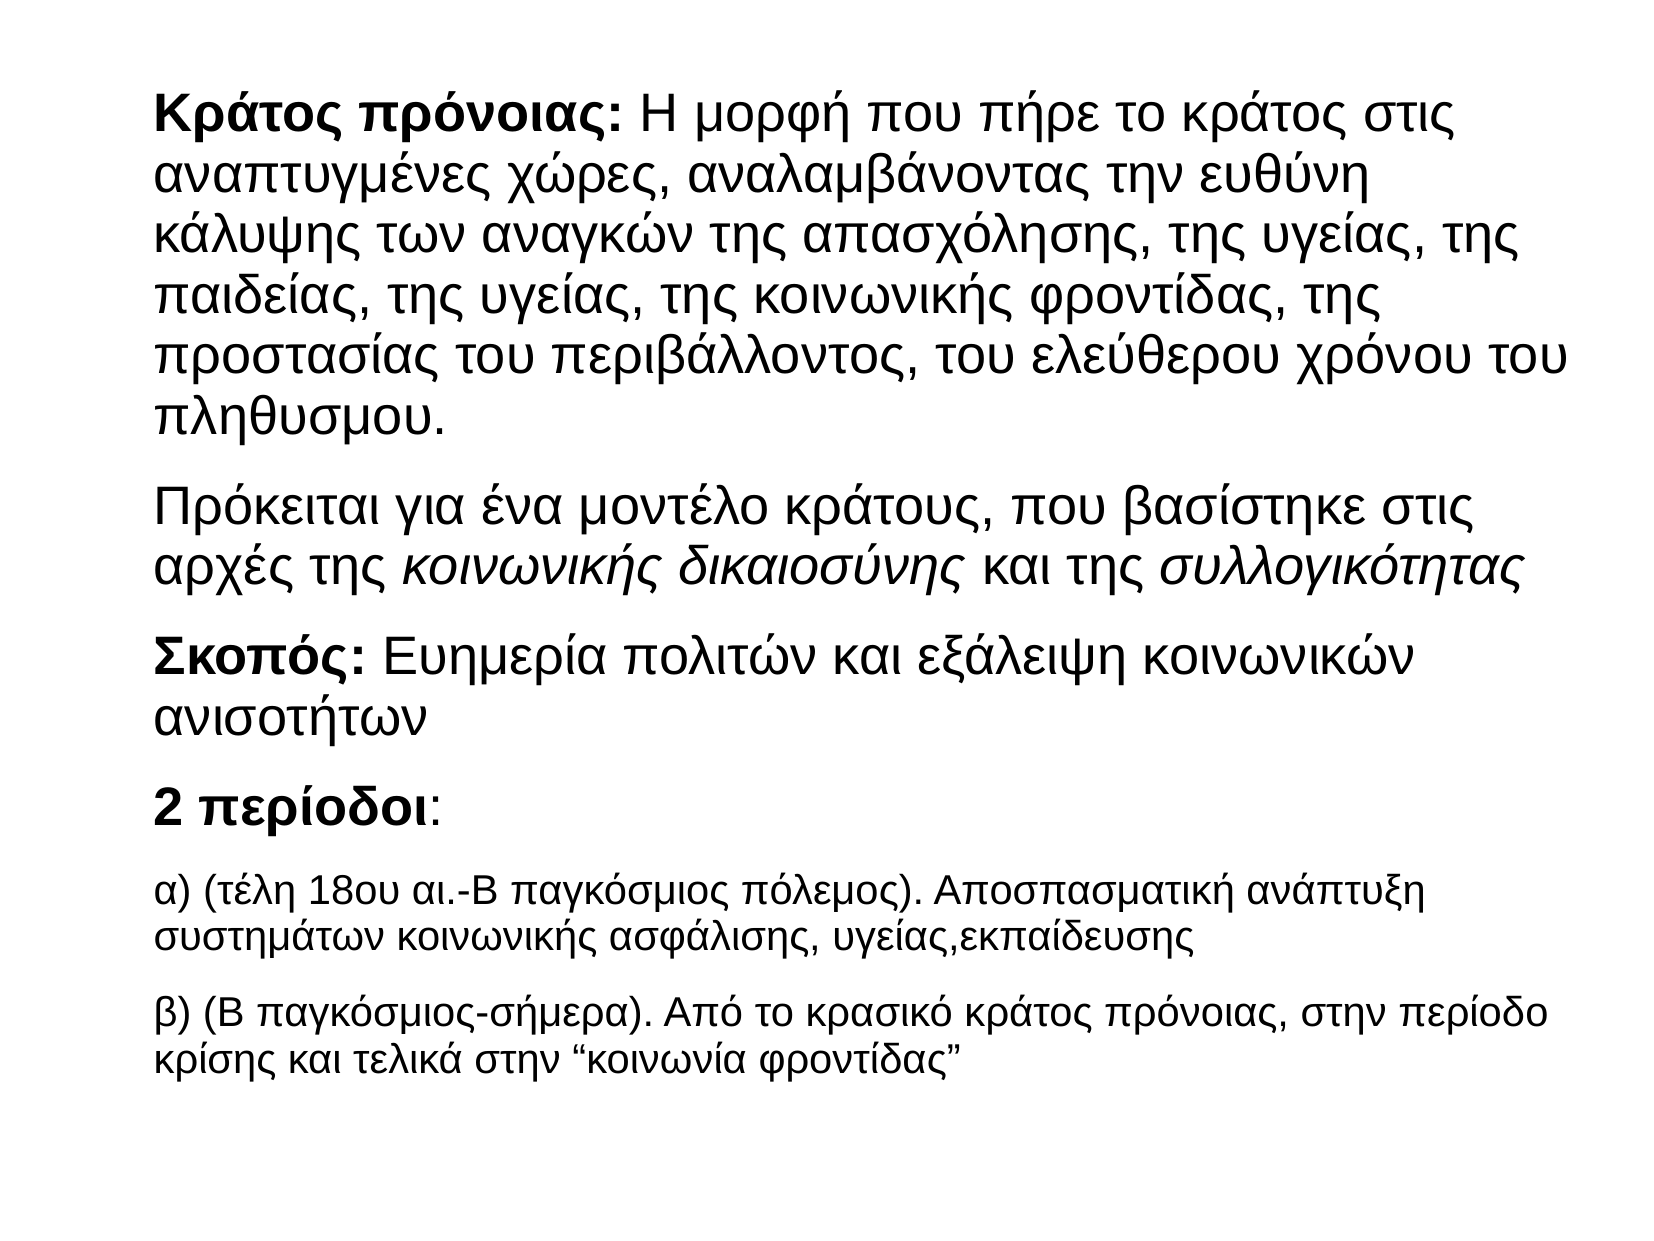

# Κράτος πρόνοιας: Η μορφή που πήρε το κράτος στις αναπτυγμένες χώρες, αναλαμβάνοντας την ευθύνη κάλυψης των αναγκών της απασχόλησης, της υγείας, της παιδείας, της υγείας, της κοινωνικής φροντίδας, της προστασίας του περιβάλλοντος, του ελεύθερου χρόνου του πληθυσμου.
Πρόκειται για ένα μοντέλο κράτους, που βασίστηκε στις αρχές της κοινωνικής δικαιοσύνης και της συλλογικότητας
Σκοπός: Ευημερία πολιτών και εξάλειψη κοινωνικών ανισοτήτων
2 περίοδοι:
α) (τέλη 18ου αι.-Β παγκόσμιος πόλεμος). Αποσπασματική ανάπτυξη συστημάτων κοινωνικής ασφάλισης, υγείας,εκπαίδευσης
β) (Β παγκόσμιος-σήμερα). Από το κρασικό κράτος πρόνοιας, στην περίοδο κρίσης και τελικά στην “κοινωνία φροντίδας”